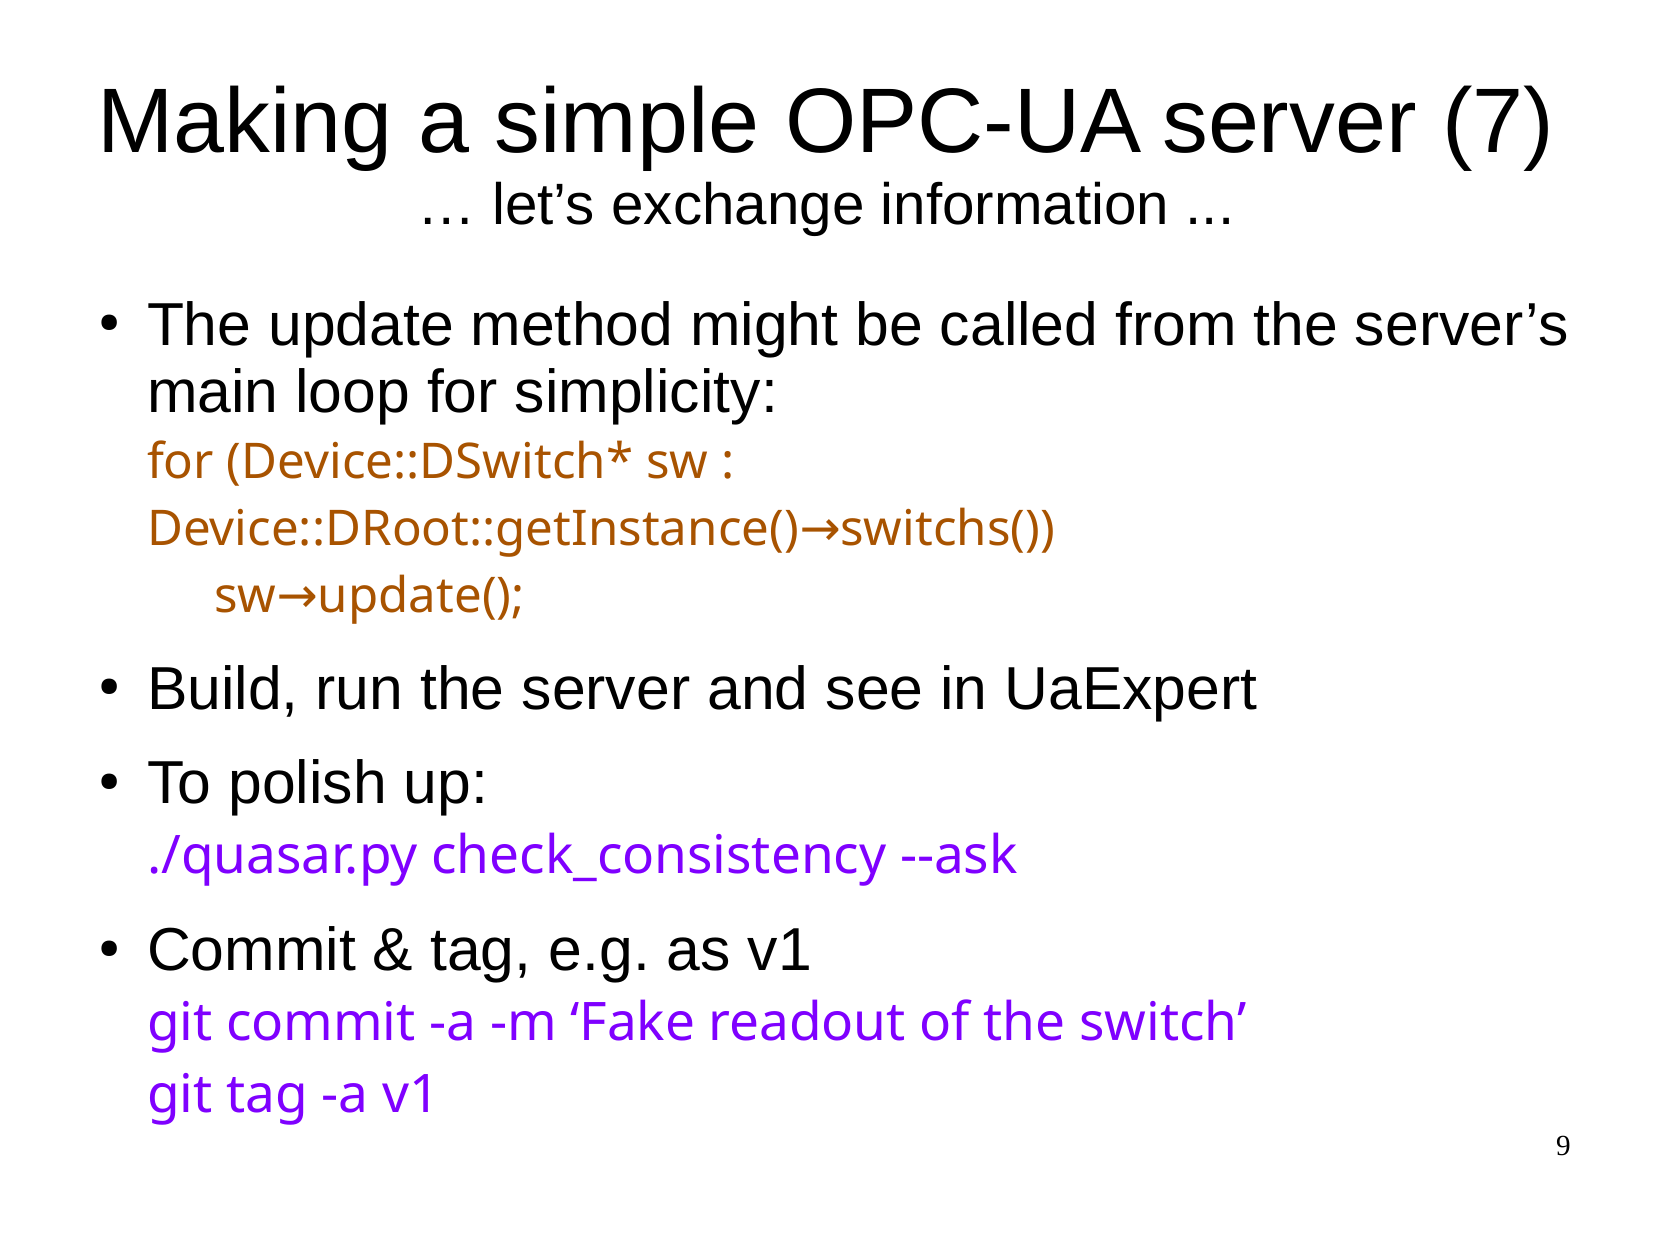

# Making a simple OPC-UA server (7) … let’s exchange information ...
The update method might be called from the server’s main loop for simplicity:
for (Device::DSwitch* sw : Device::DRoot::getInstance()→switchs())
	sw→update();
Build, run the server and see in UaExpert
To polish up:
./quasar.py check_consistency --ask
Commit & tag, e.g. as v1
git commit -a -m ‘Fake readout of the switch’
git tag -a v1
9